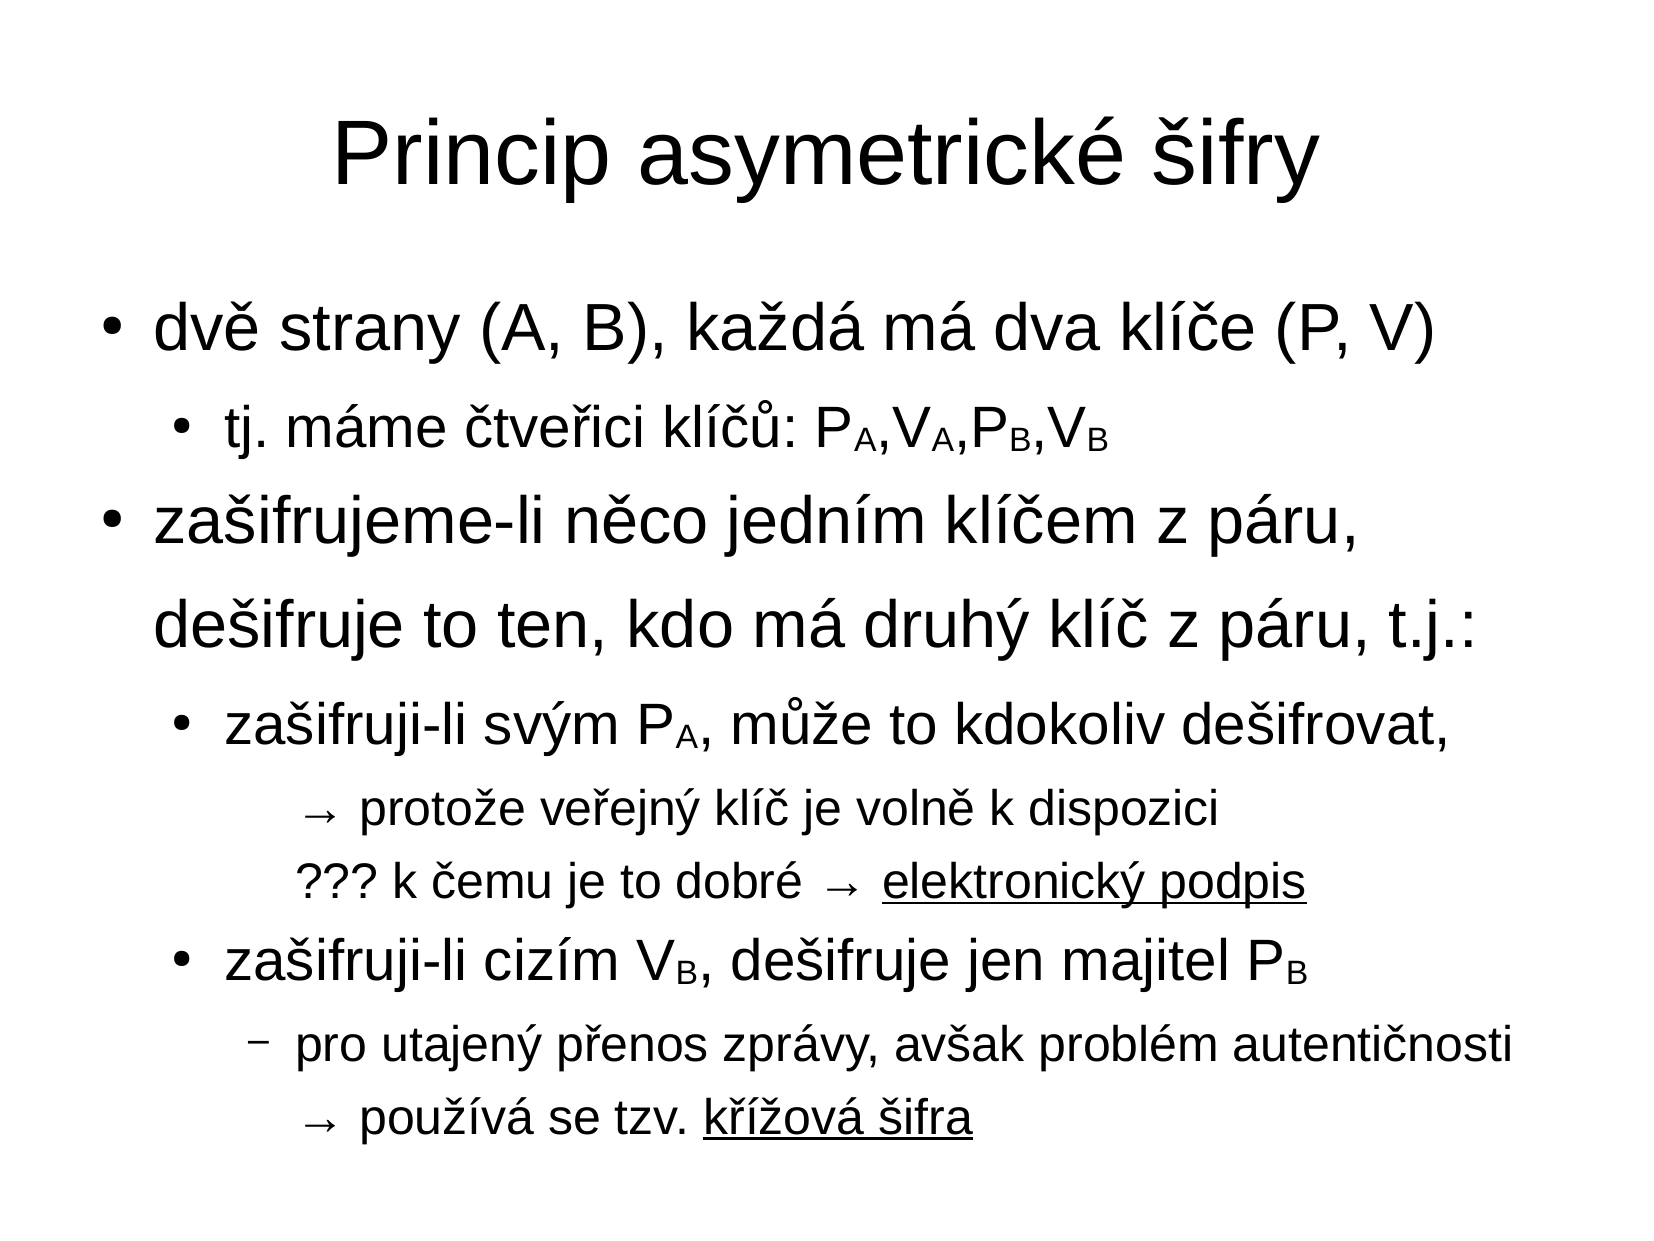

# Princip asymetrické šifry
dvě strany (A, B), každá má dva klíče (P, V)
tj. máme čtveřici klíčů: PA,VA,PB,VB
zašifrujeme-li něco jedním klíčem z páru,
dešifruje to ten, kdo má druhý klíč z páru, t.j.:
zašifruji-li svým PA, může to kdokoliv dešifrovat,
→ protože veřejný klíč je volně k dispozici
??? k čemu je to dobré → elektronický podpis
zašifruji-li cizím VB, dešifruje jen majitel PB
pro utajený přenos zprávy, avšak problém autentičnosti
→ používá se tzv. křížová šifra